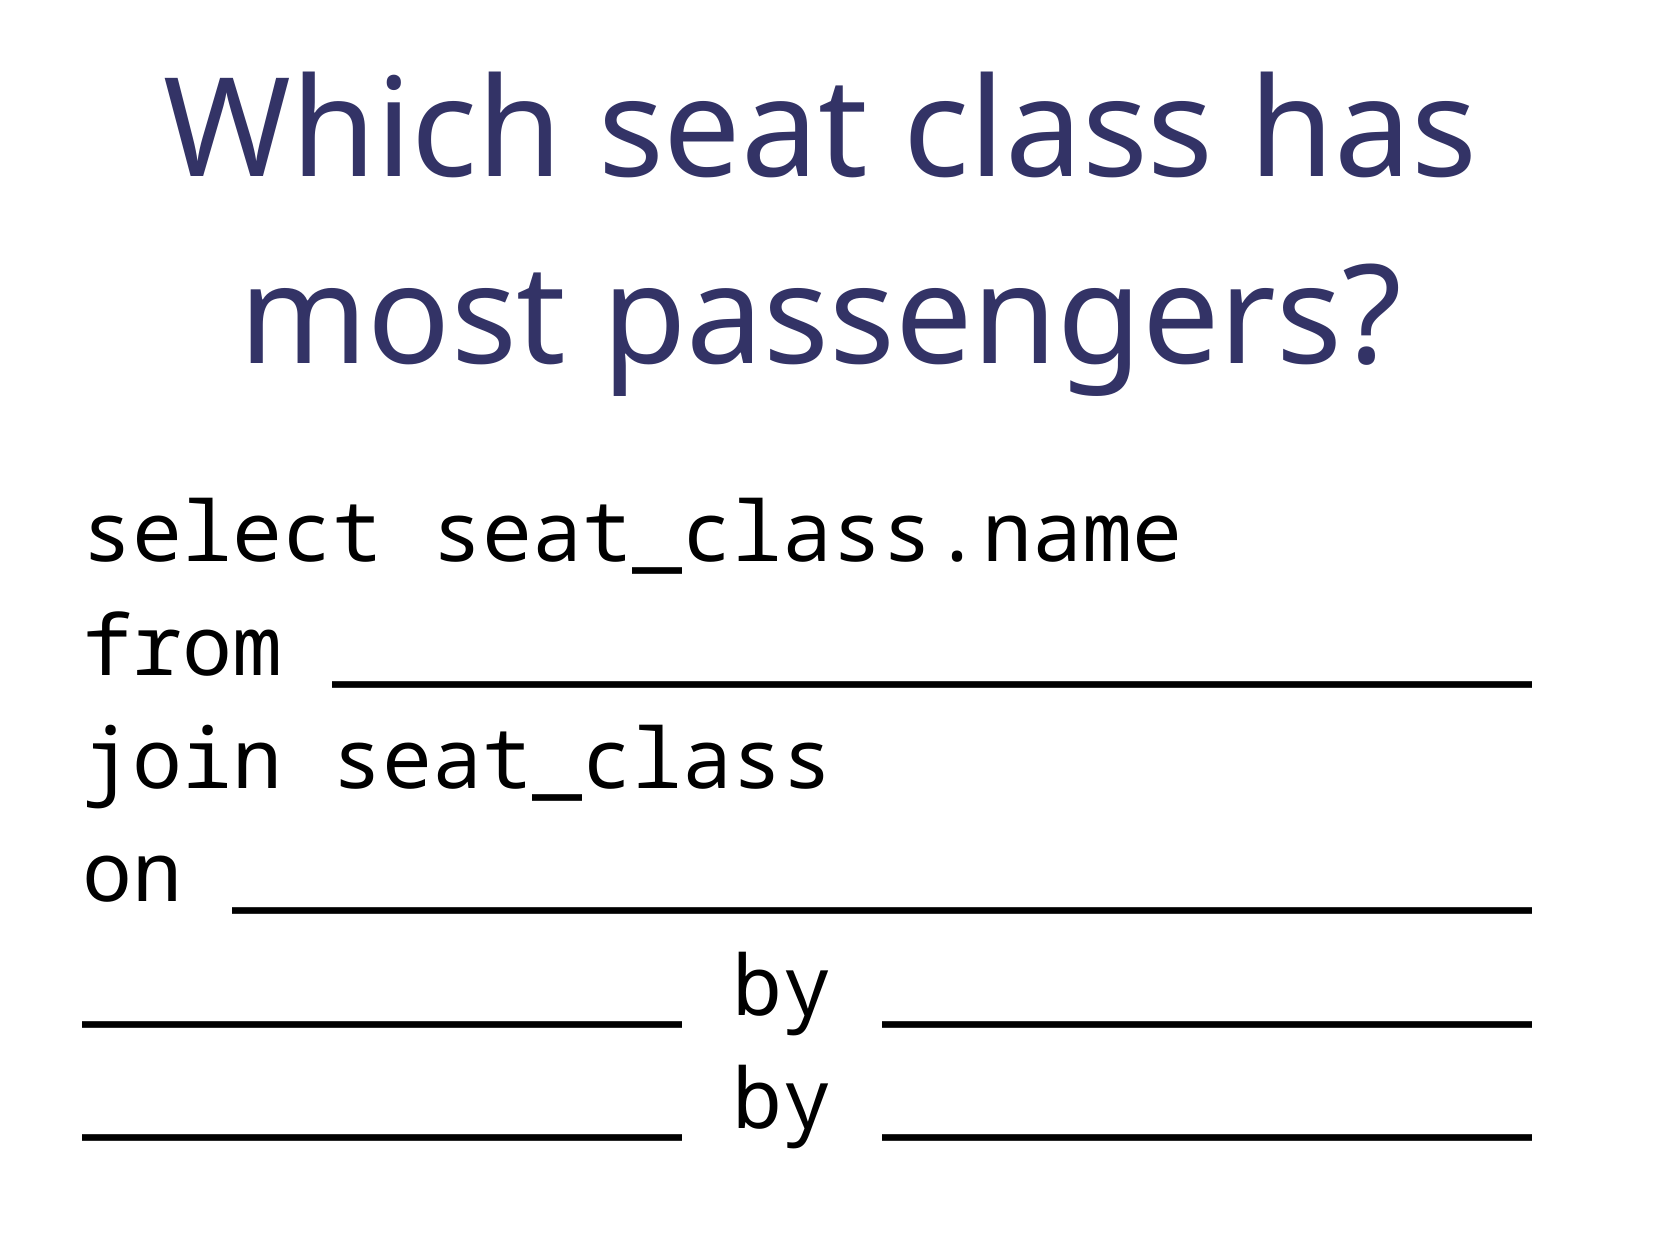

# Which seat class has most passengers?
select seat_class.name
from ________________________
join seat_class
on __________________________
____________ by _____________
____________ by _____________
_____________________________